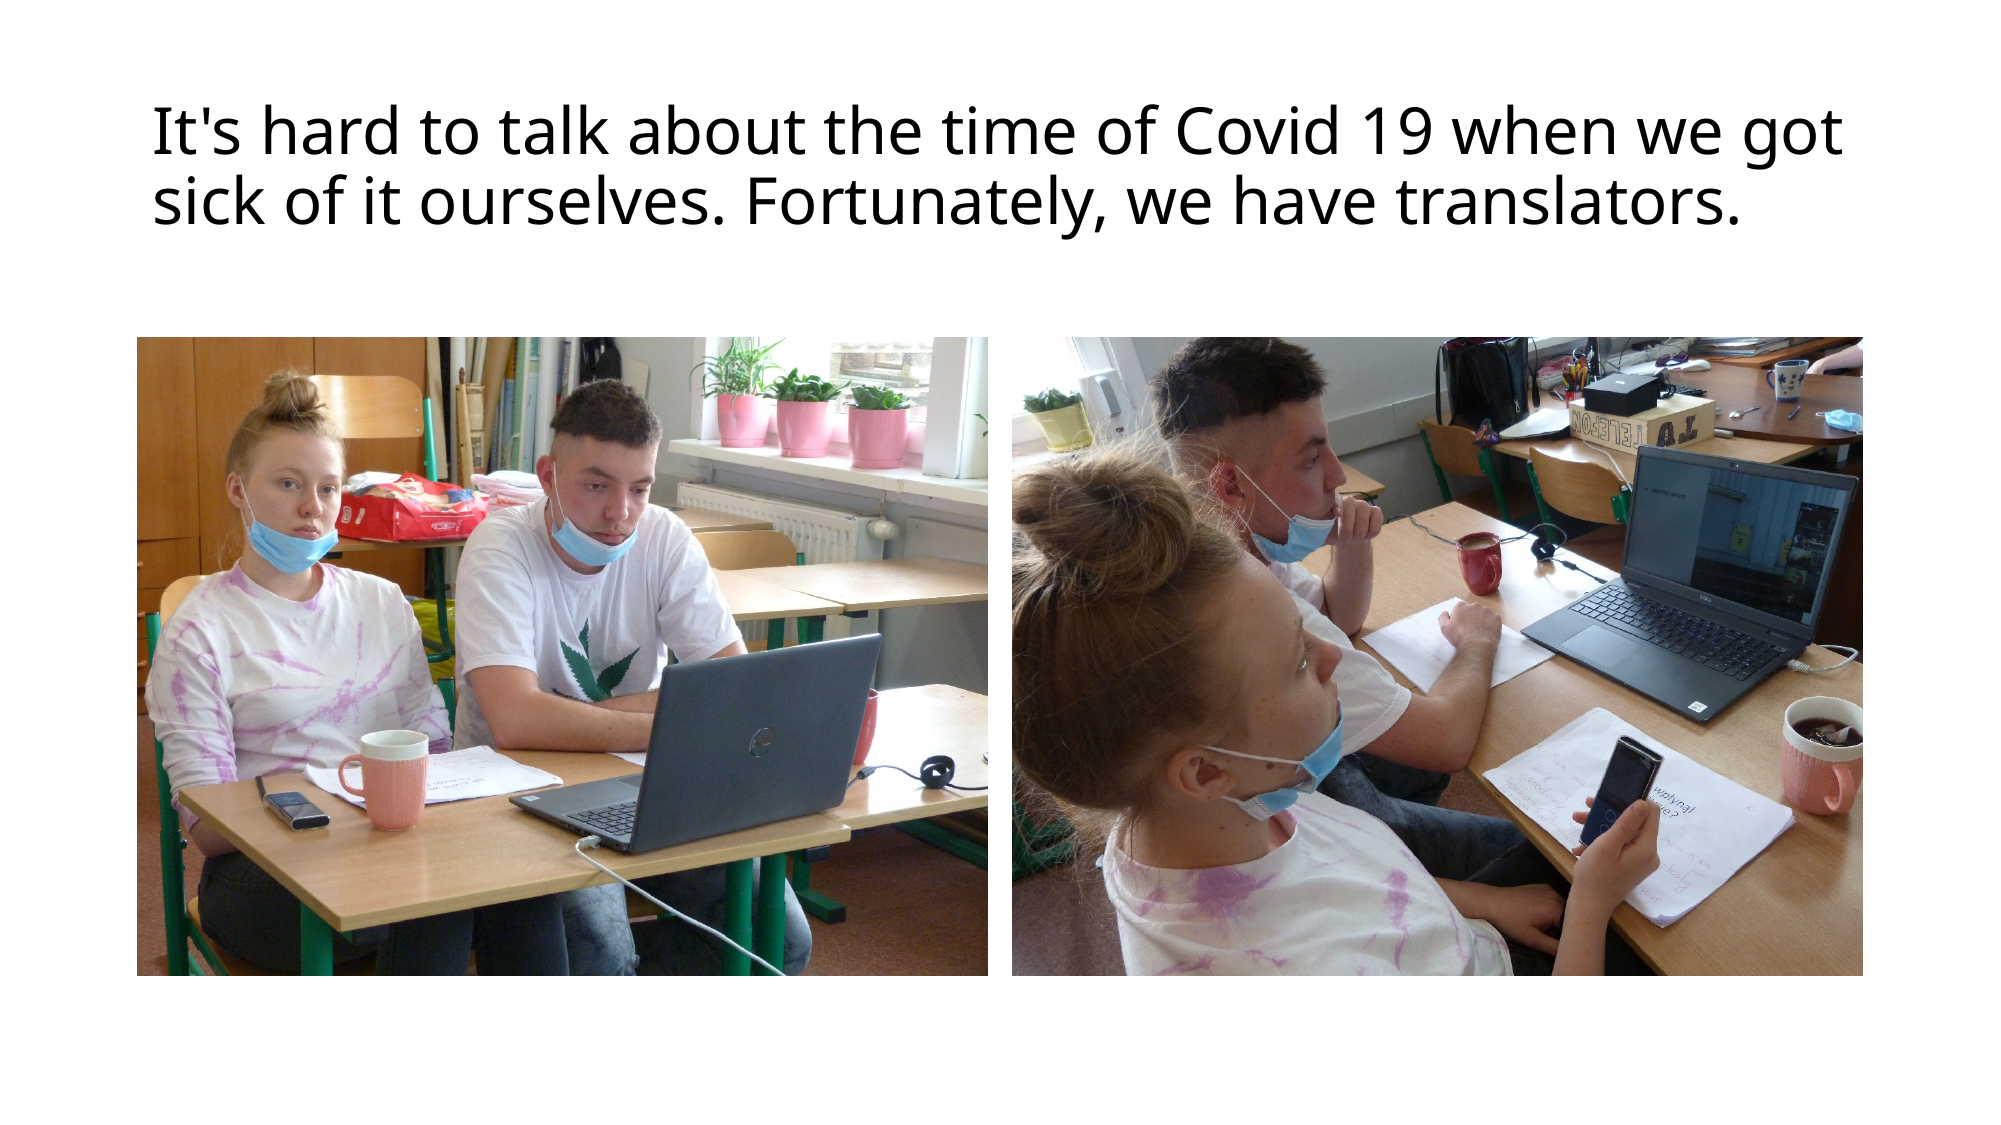

# It's hard to talk about the time of Covid 19 when we got sick of it ourselves. Fortunately, we have translators.